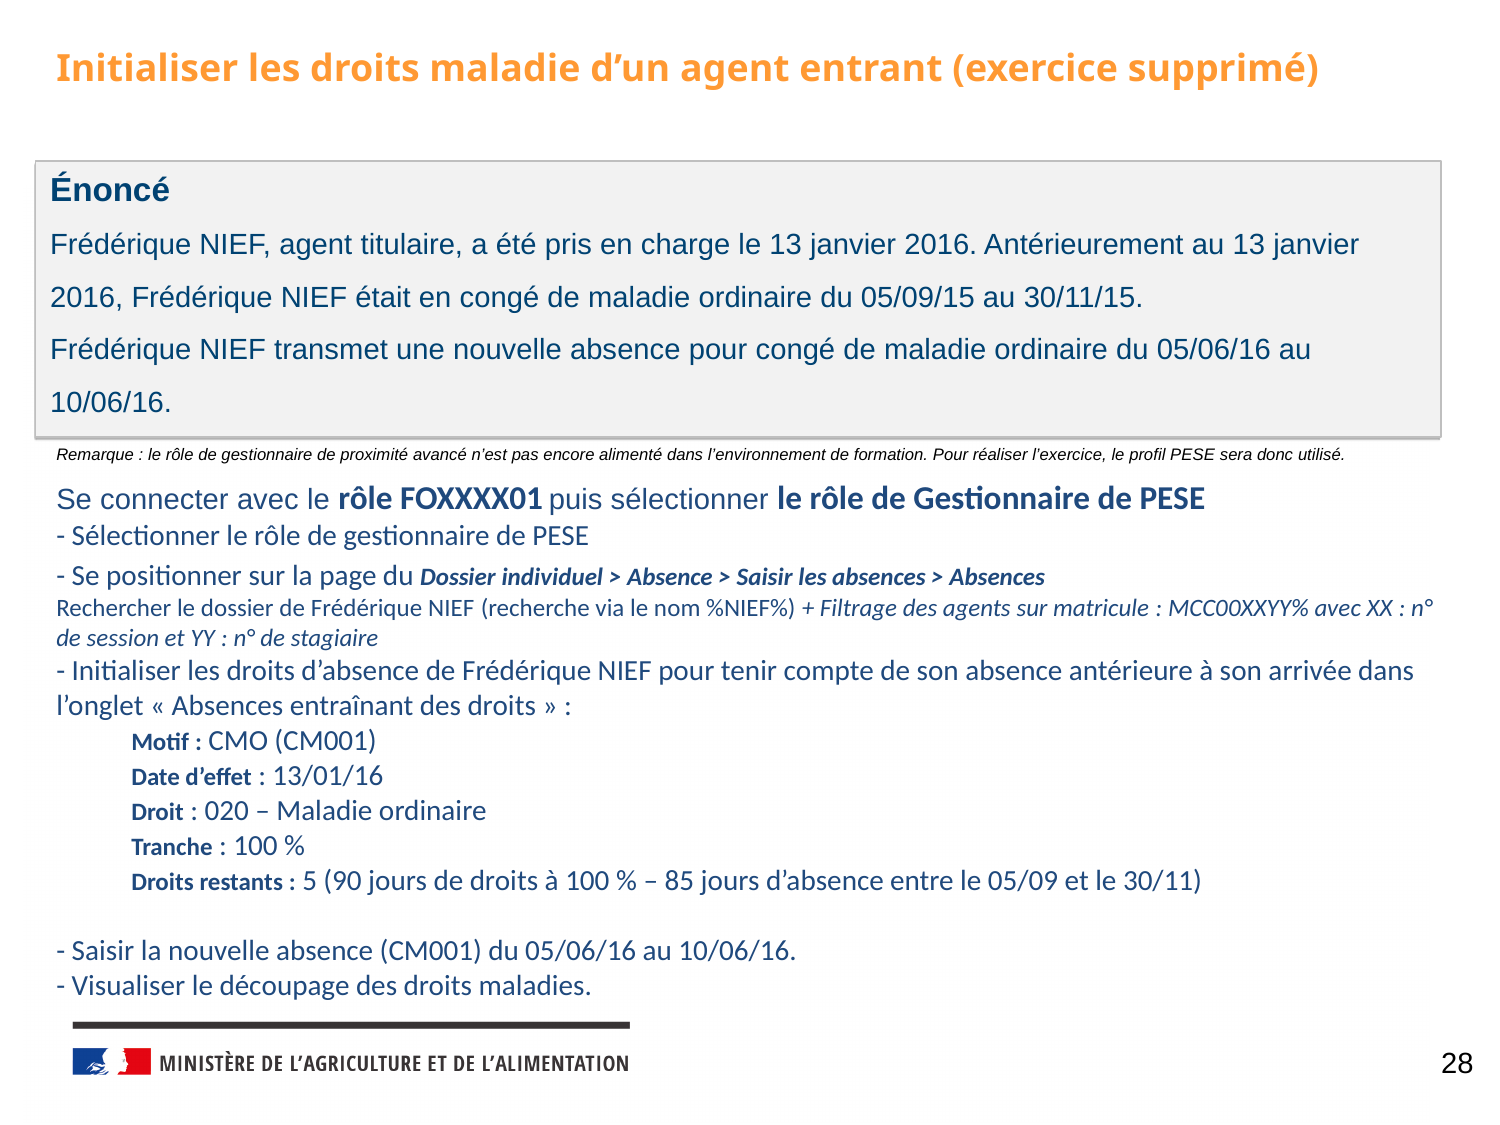

Initialiser les droits maladie d’un agent entrant (exercice supprimé)
Énoncé
Frédérique NIEF, agent titulaire, a été pris en charge le 13 janvier 2016. Antérieurement au 13 janvier 2016, Frédérique NIEF était en congé de maladie ordinaire du 05/09/15 au 30/11/15.
Frédérique NIEF transmet une nouvelle absence pour congé de maladie ordinaire du 05/06/16 au 10/06/16.
Remarque : le rôle de gestionnaire de proximité avancé n’est pas encore alimenté dans l’environnement de formation. Pour réaliser l’exercice, le profil PESE sera donc utilisé.
Se connecter avec le rôle FOXXXX01 puis sélectionner le rôle de Gestionnaire de PESE
- Sélectionner le rôle de gestionnaire de PESE
- Se positionner sur la page du Dossier individuel > Absence > Saisir les absences > Absences
Rechercher le dossier de Frédérique NIEF (recherche via le nom %NIEF%) + Filtrage des agents sur matricule : MCC00XXYY% avec XX : n° de session et YY : n° de stagiaire
- Initialiser les droits d’absence de Frédérique NIEF pour tenir compte de son absence antérieure à son arrivée dans l’onglet « Absences entraînant des droits » :
Motif : CMO (CM001)
Date d’effet : 13/01/16
Droit : 020 – Maladie ordinaire
Tranche : 100 %
Droits restants : 5 (90 jours de droits à 100 % – 85 jours d’absence entre le 05/09 et le 30/11)
- Saisir la nouvelle absence (CM001) du 05/06/16 au 10/06/16.
- Visualiser le découpage des droits maladies.